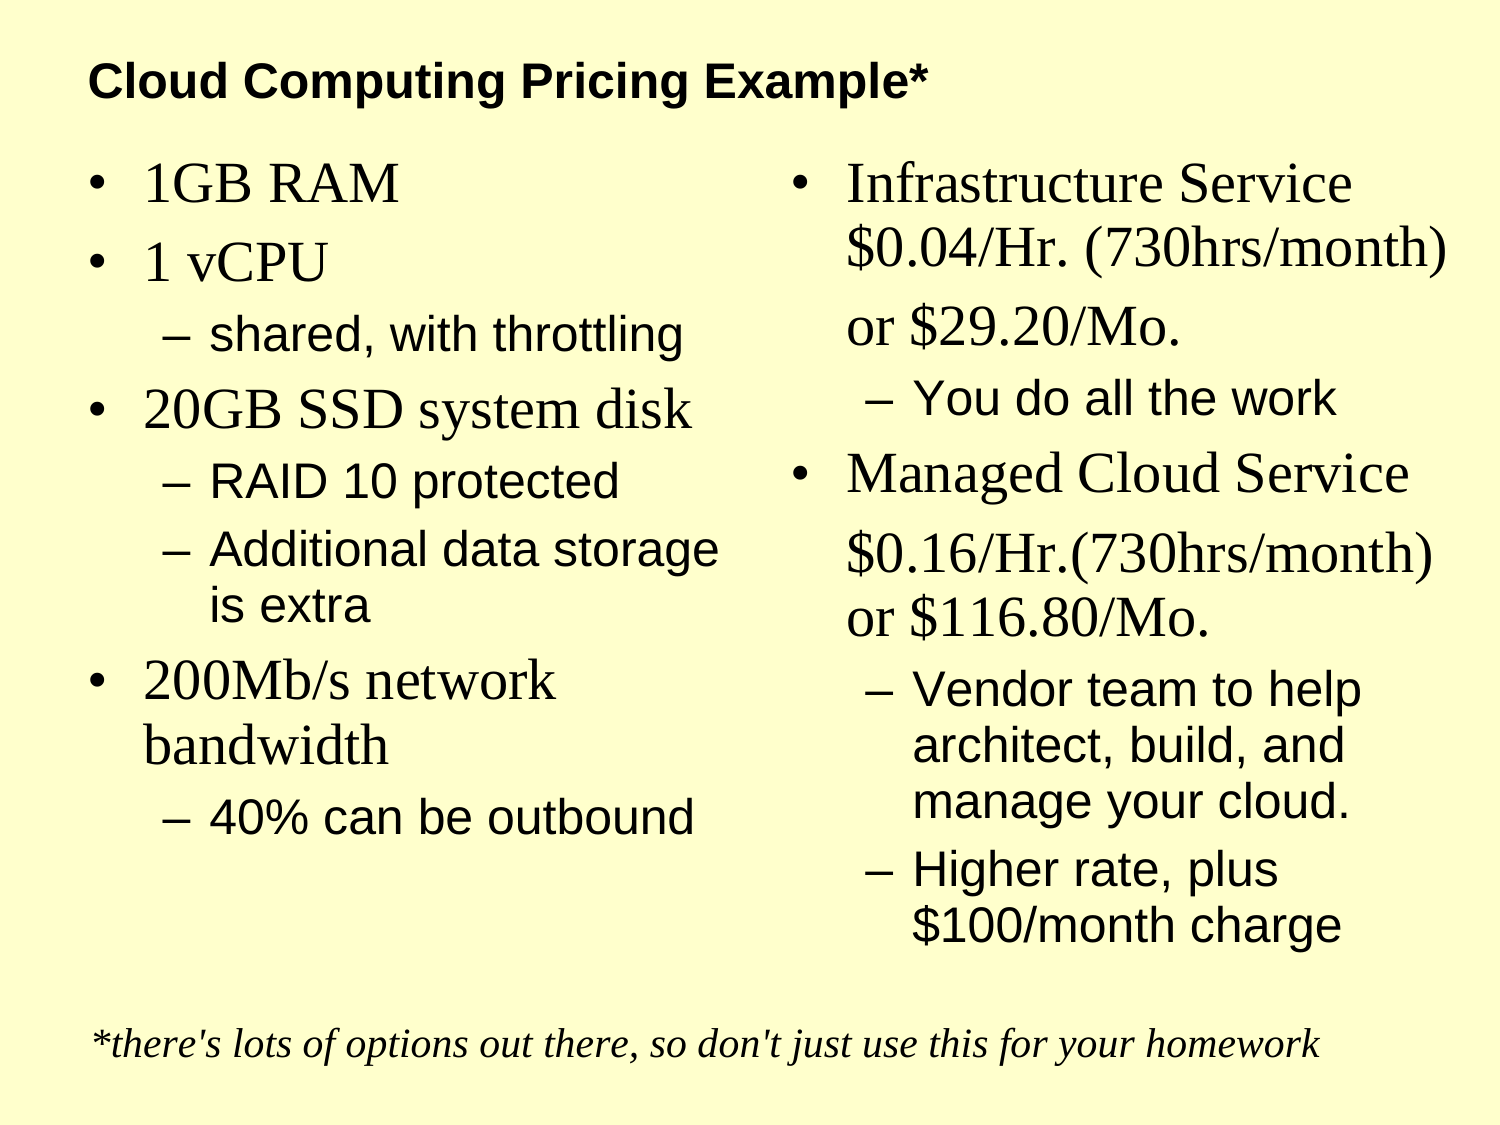

# Cloud Computing Pricing Example*
1GB RAM
1 vCPU
shared, with throttling
20GB SSD system disk
RAID 10 protected
Additional data storage is extra
200Mb/s network bandwidth
40% can be outbound
Infrastructure Service $0.04/Hr. (730hrs/month)
or $29.20/Mo.
You do all the work
Managed Cloud Service
$0.16/Hr.(730hrs/month) or $116.80/Mo.
Vendor team to help architect, build, and manage your cloud.
Higher rate, plus $100/month charge
*there's lots of options out there, so don't just use this for your homework